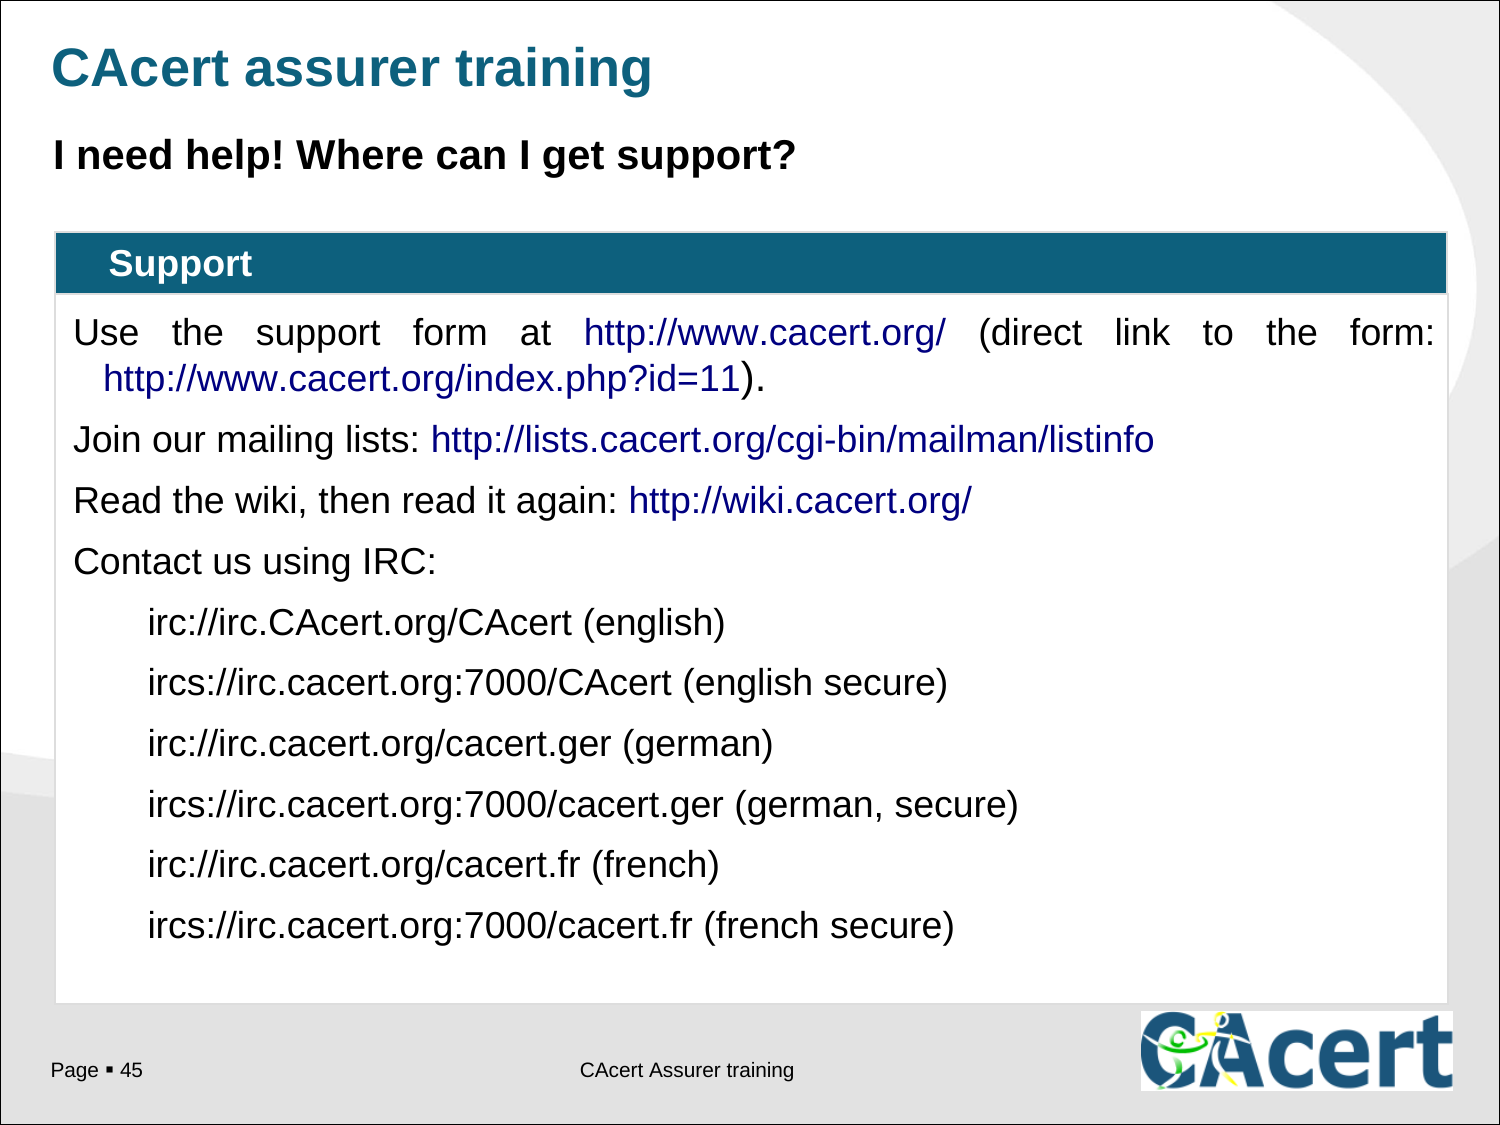

# CAcert assurer training
I need help! Where can I get support?
Support
Use the support form at http://www.cacert.org/ (direct link to the form:
http://www.cacert.org/index.php?id=11).
Join our mailing lists: http://lists.cacert.org/cgi-bin/mailman/listinfo
Read the wiki, then read it again: http://wiki.cacert.org/
Contact us using IRC:
irc://irc.CAcert.org/CAcert (english)
ircs://irc.cacert.org:7000/CAcert (english secure)
irc://irc.cacert.org/cacert.ger (german)
ircs://irc.cacert.org:7000/cacert.ger (german, secure)
irc://irc.cacert.org/cacert.fr (french)
ircs://irc.cacert.org:7000/cacert.fr (french secure)
CAcert Assurer training